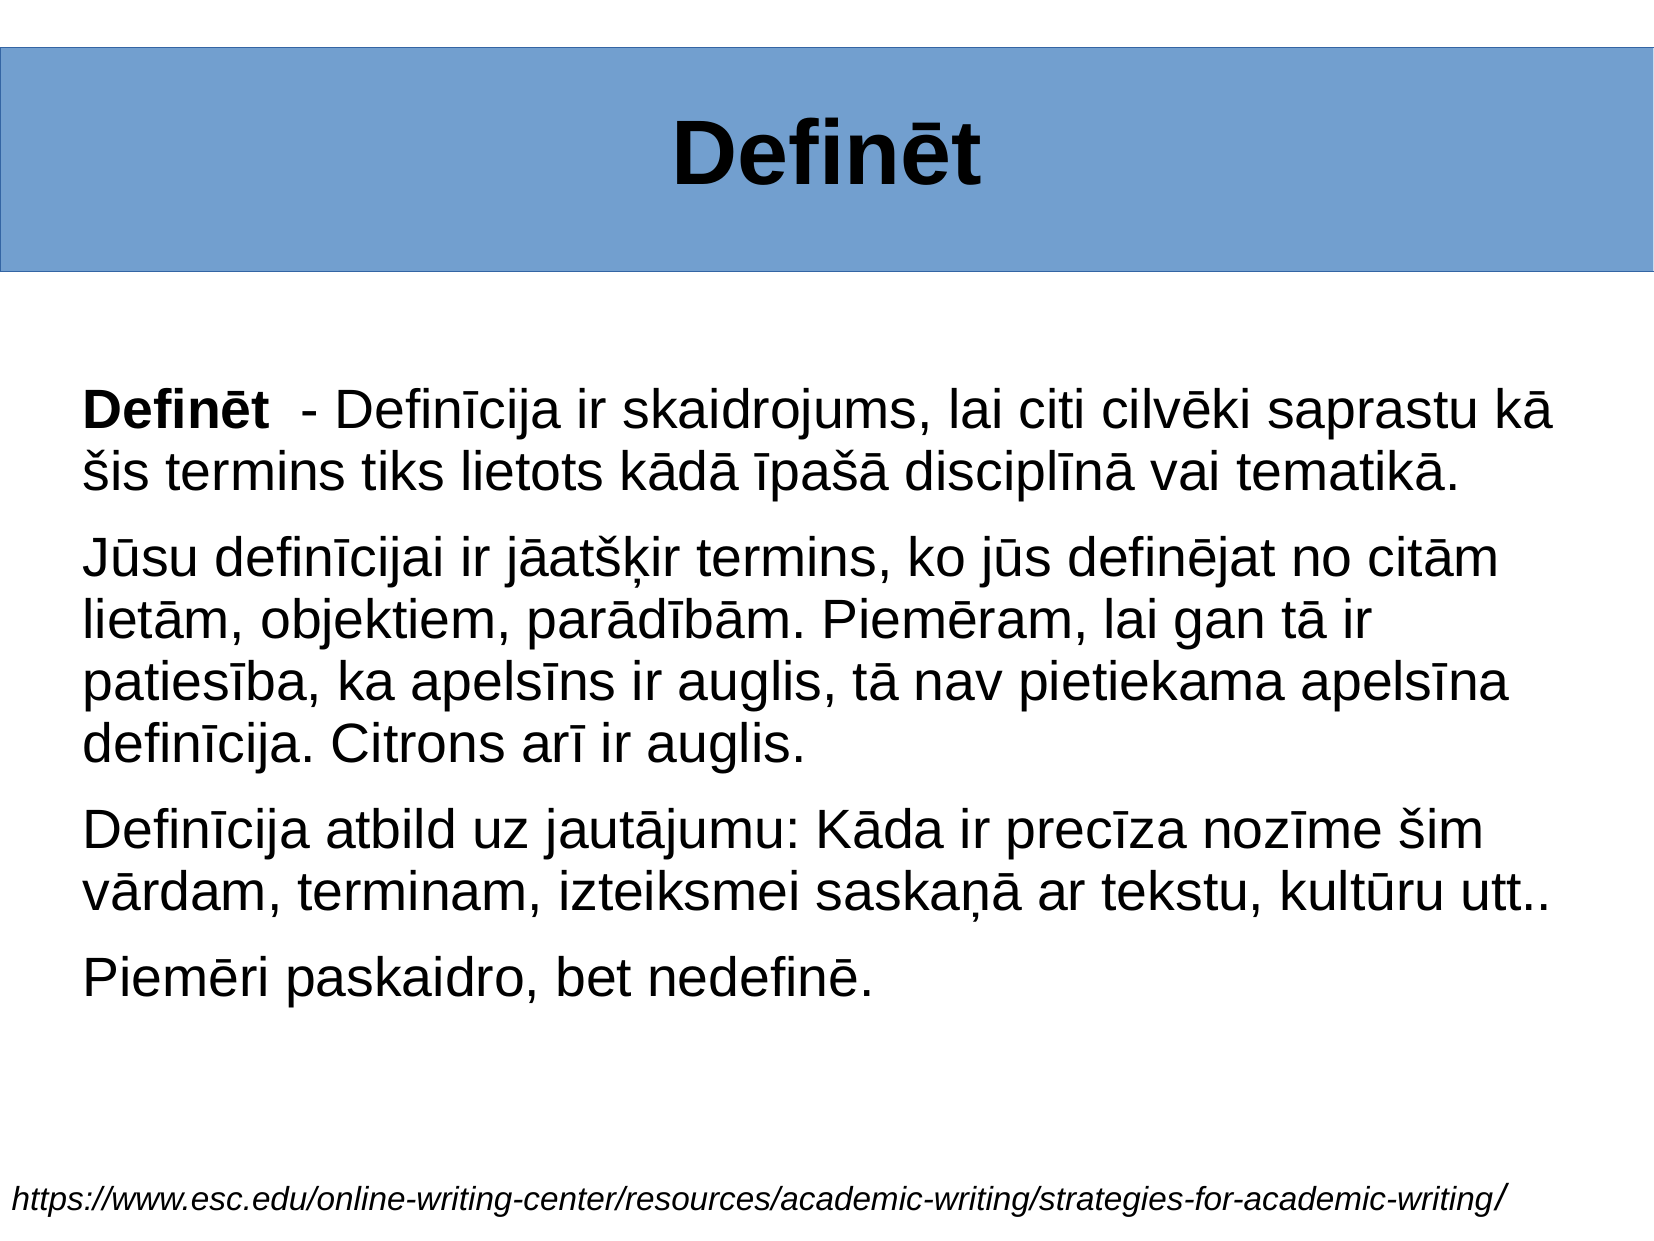

# Definēt
Definēt - Definīcija ir skaidrojums, lai citi cilvēki saprastu kā šis termins tiks lietots kādā īpašā disciplīnā vai tematikā.
Jūsu definīcijai ir jāatšķir termins, ko jūs definējat no citām lietām, objektiem, parādībām. Piemēram, lai gan tā ir patiesība, ka apelsīns ir auglis, tā nav pietiekama apelsīna definīcija. Citrons arī ir auglis.
Definīcija atbild uz jautājumu: Kāda ir precīza nozīme šim vārdam, terminam, izteiksmei saskaņā ar tekstu, kultūru utt..
Piemēri paskaidro, bet nedefinē.
https://www.esc.edu/online-writing-center/resources/academic-writing/strategies-for-academic-writing/